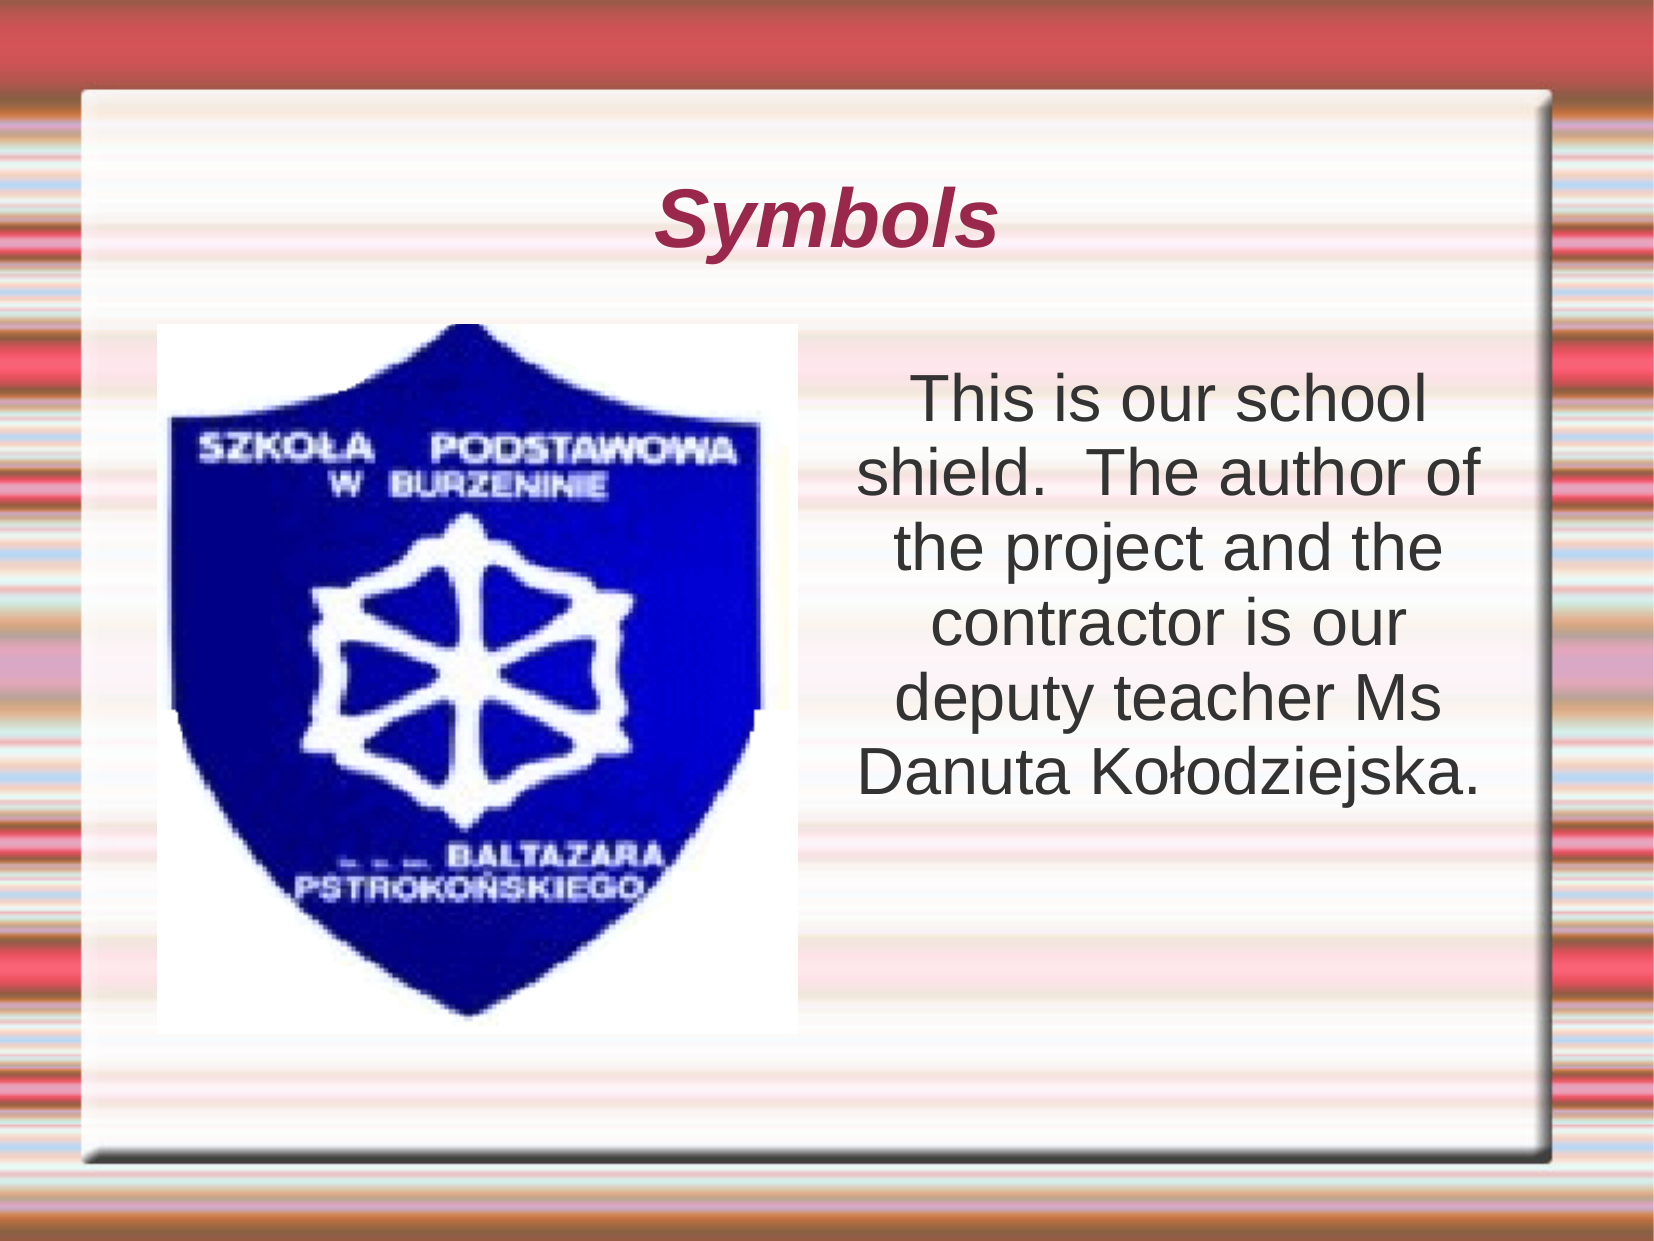

# Symbols
This is our school shield. The author of the project and the contractor is our deputy teacher Ms Danuta Kołodziejska.